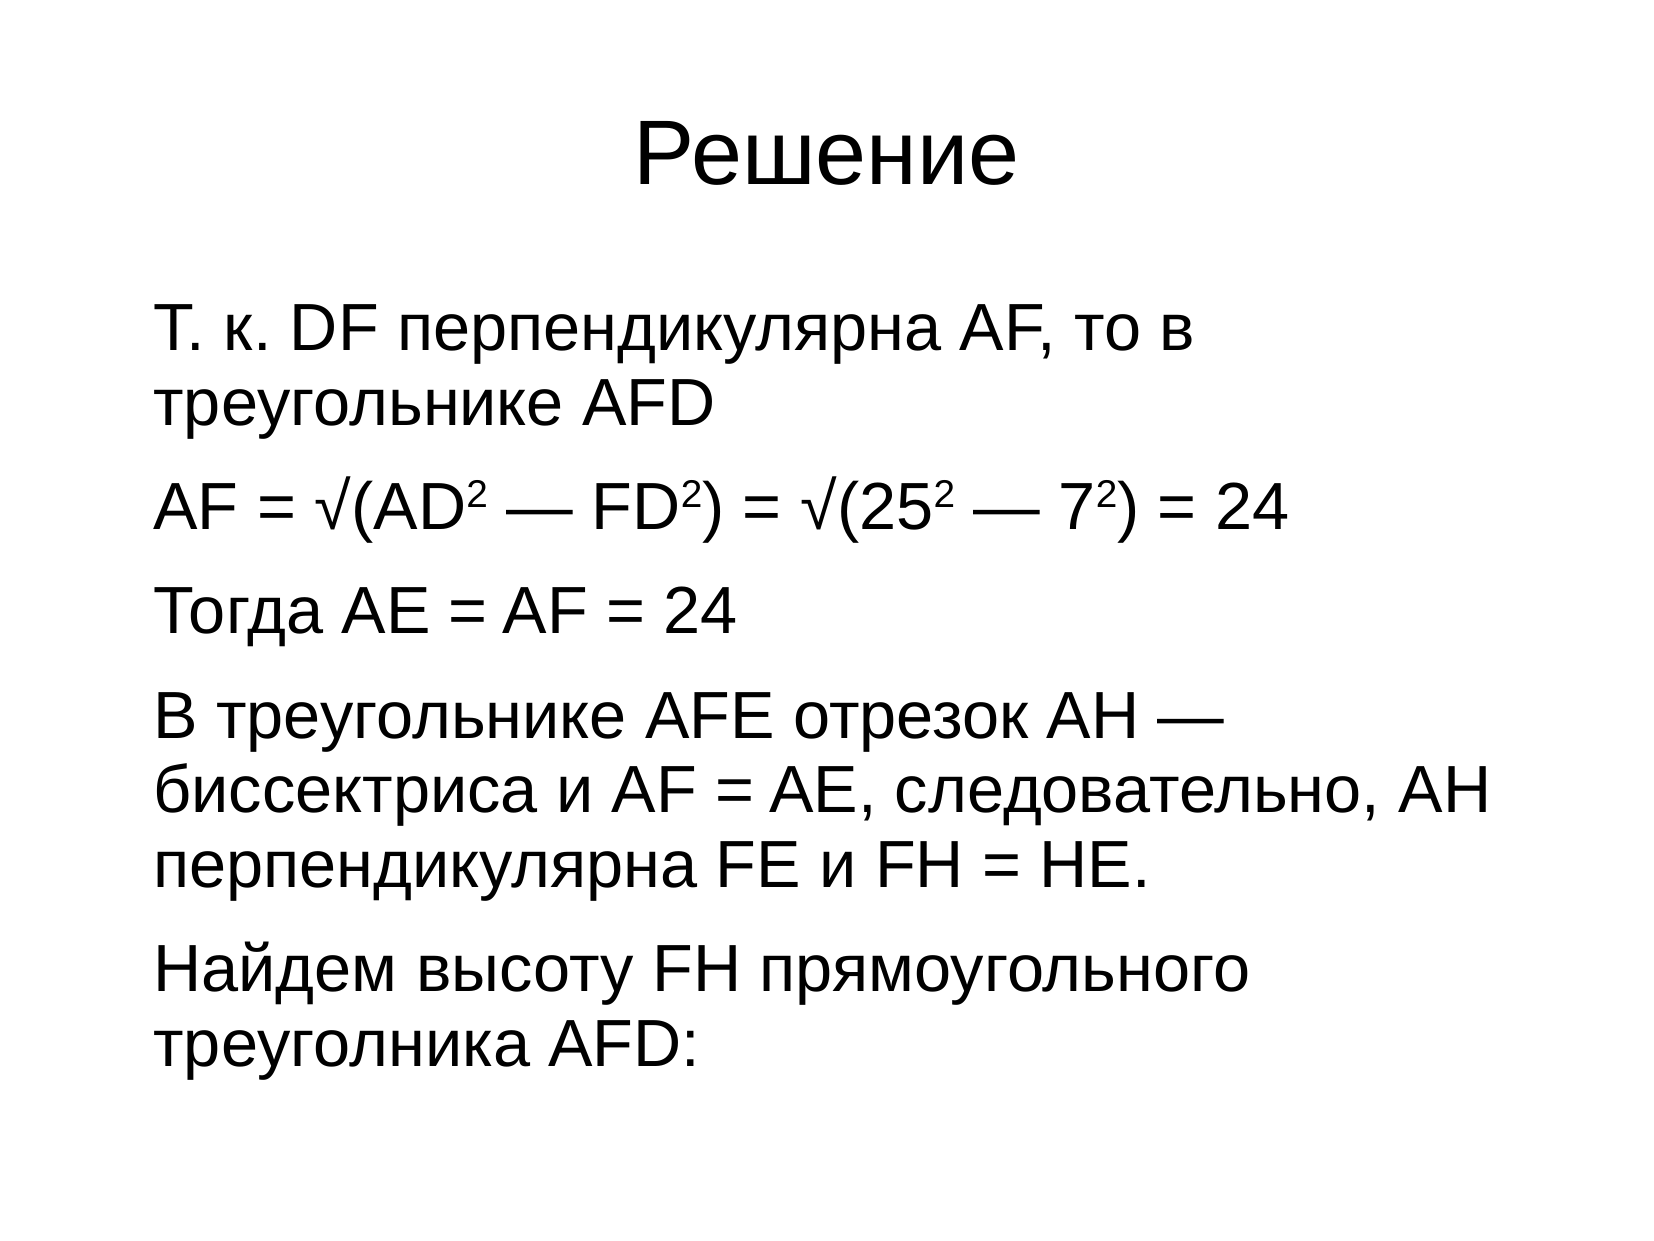

# Решение
Т. к. DF перпендикулярна AF, то в треугольнике AFD
AF = √(AD2 — FD2) = √(252 — 72) = 24
Тогда AE = AF = 24
В треугольнике AFE отрезок AH — биссектриса и AF = AE, следовательно, AH перпендикулярна FE и FH = HE.
Найдем высоту FH прямоугольного треуголника AFD: